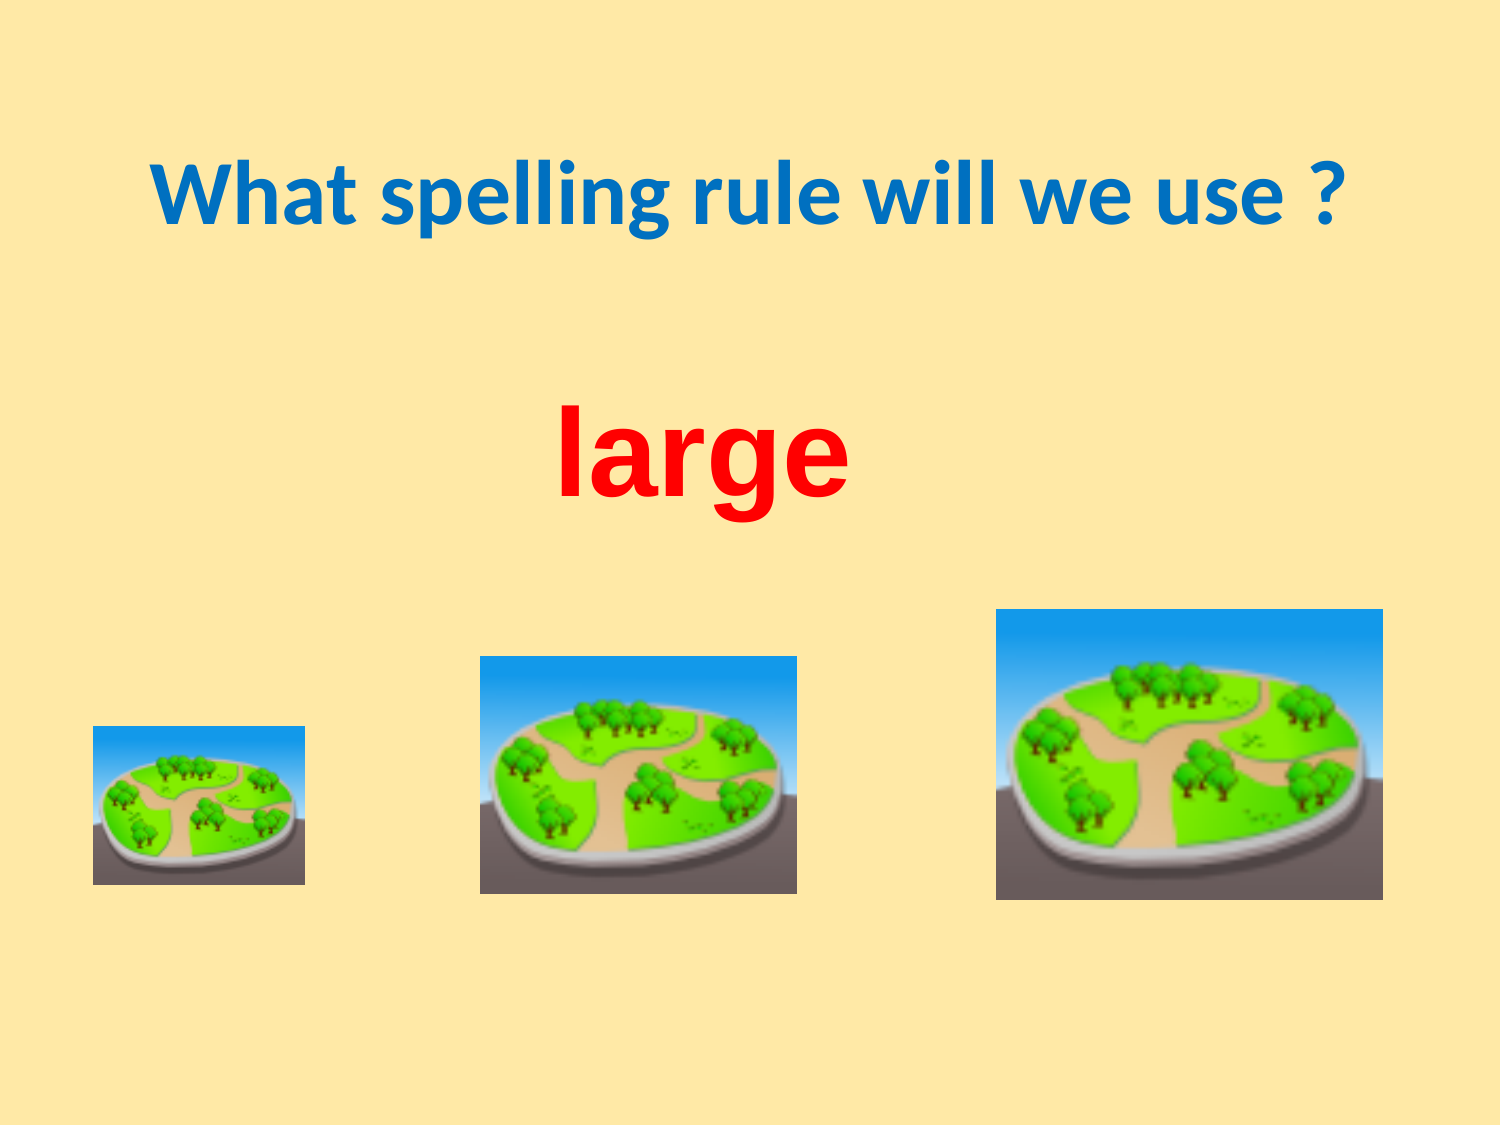

# What spelling rule will we use ?
large